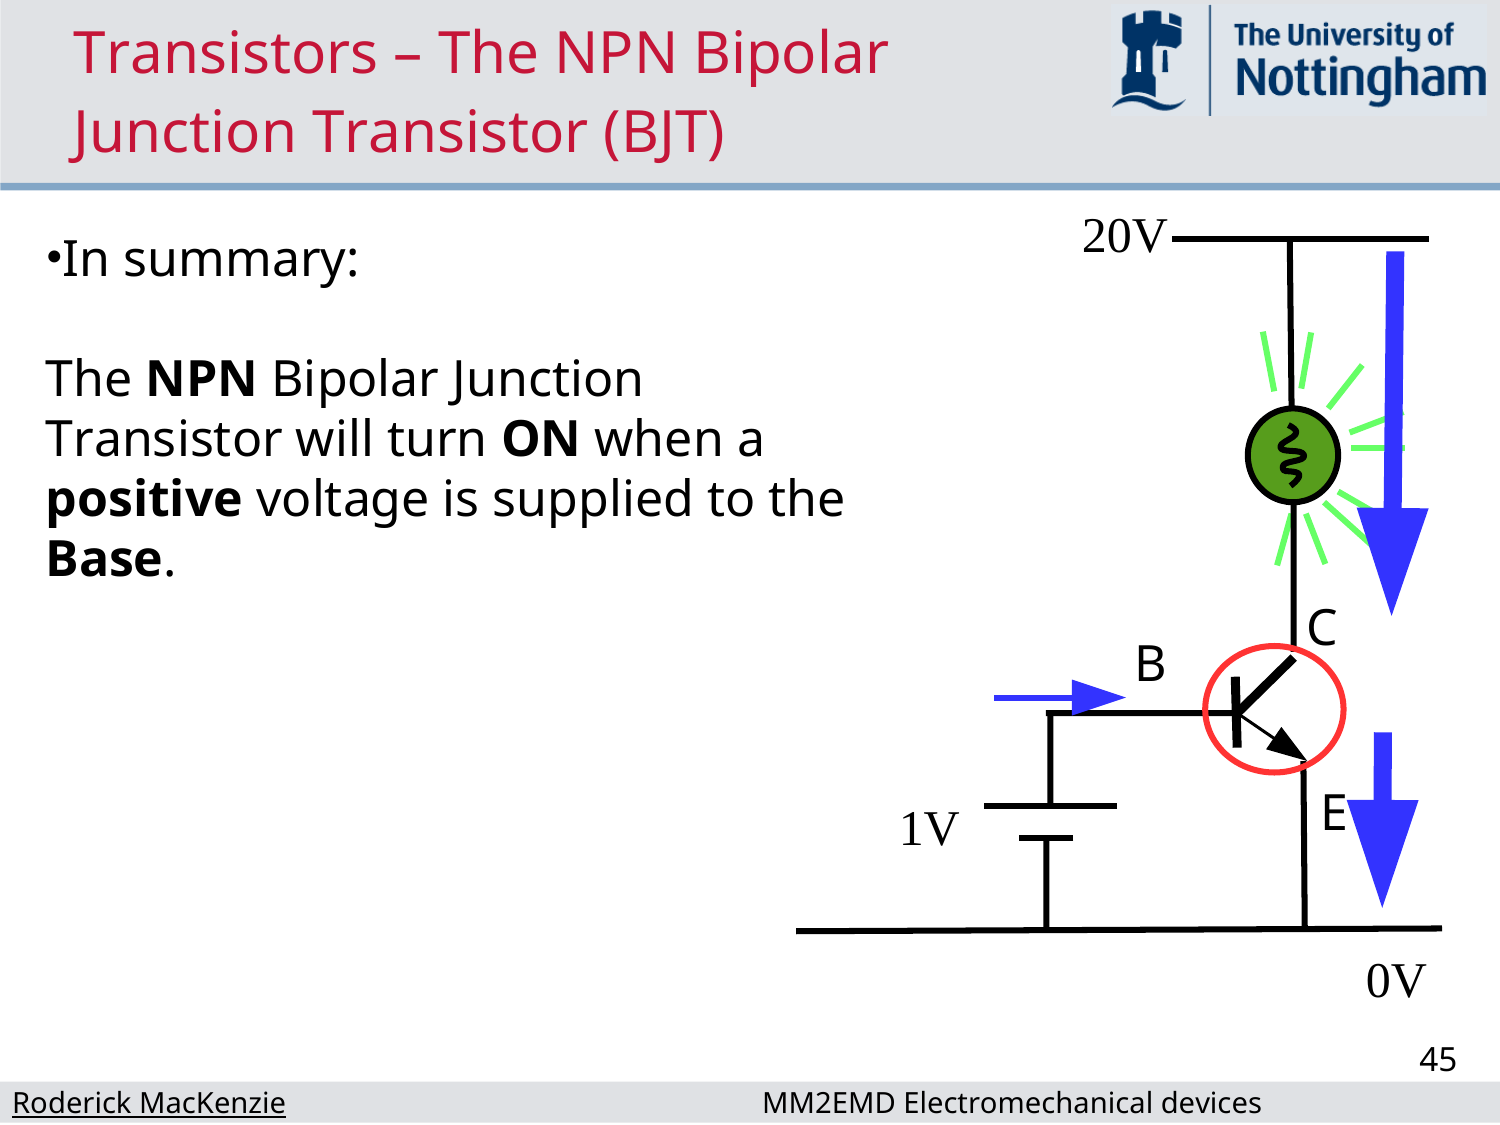

# Transistors – The NPN Bipolar Junction Transistor (BJT)
20V
In summary:
The NPN Bipolar Junction Transistor will turn ON when a positive voltage is supplied to the Base.
C
B
E
1V
0V